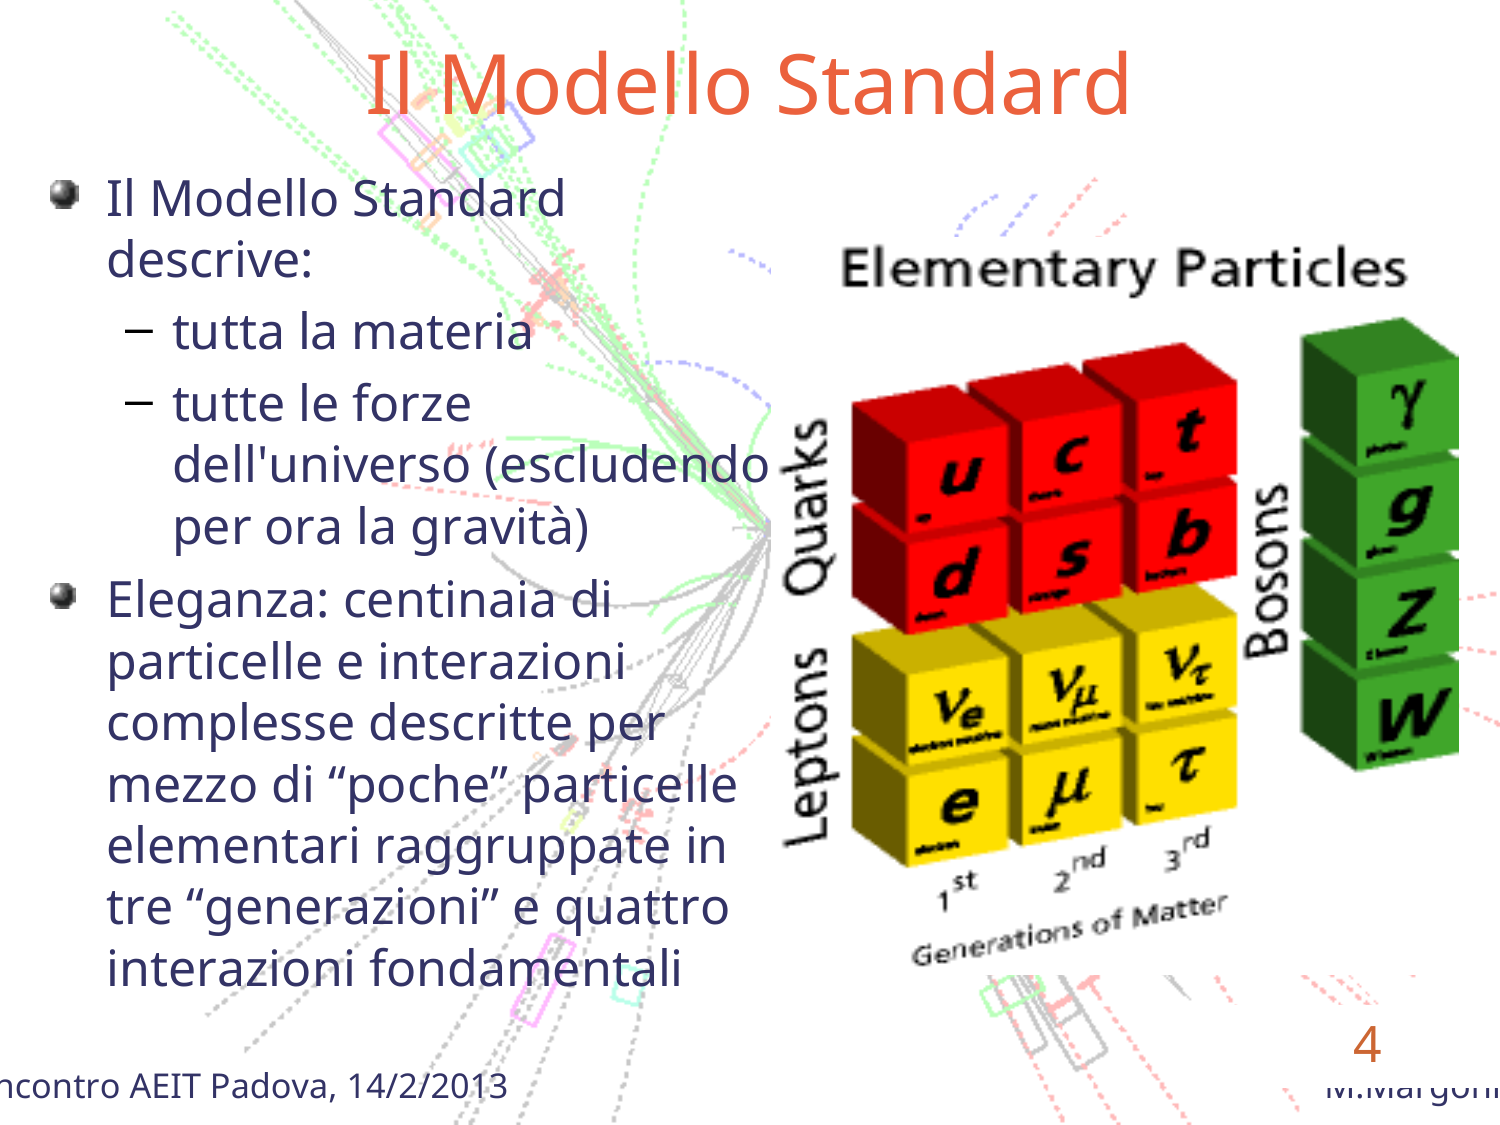

# Il Modello Standard
Il Modello Standard descrive:
tutta la materia
tutte le forze dell'universo (escludendo per ora la gravità)
Eleganza: centinaia di particelle e interazioni complesse descritte per mezzo di “poche” particelle elementari raggruppate in tre “generazioni” e quattro interazioni fondamentali